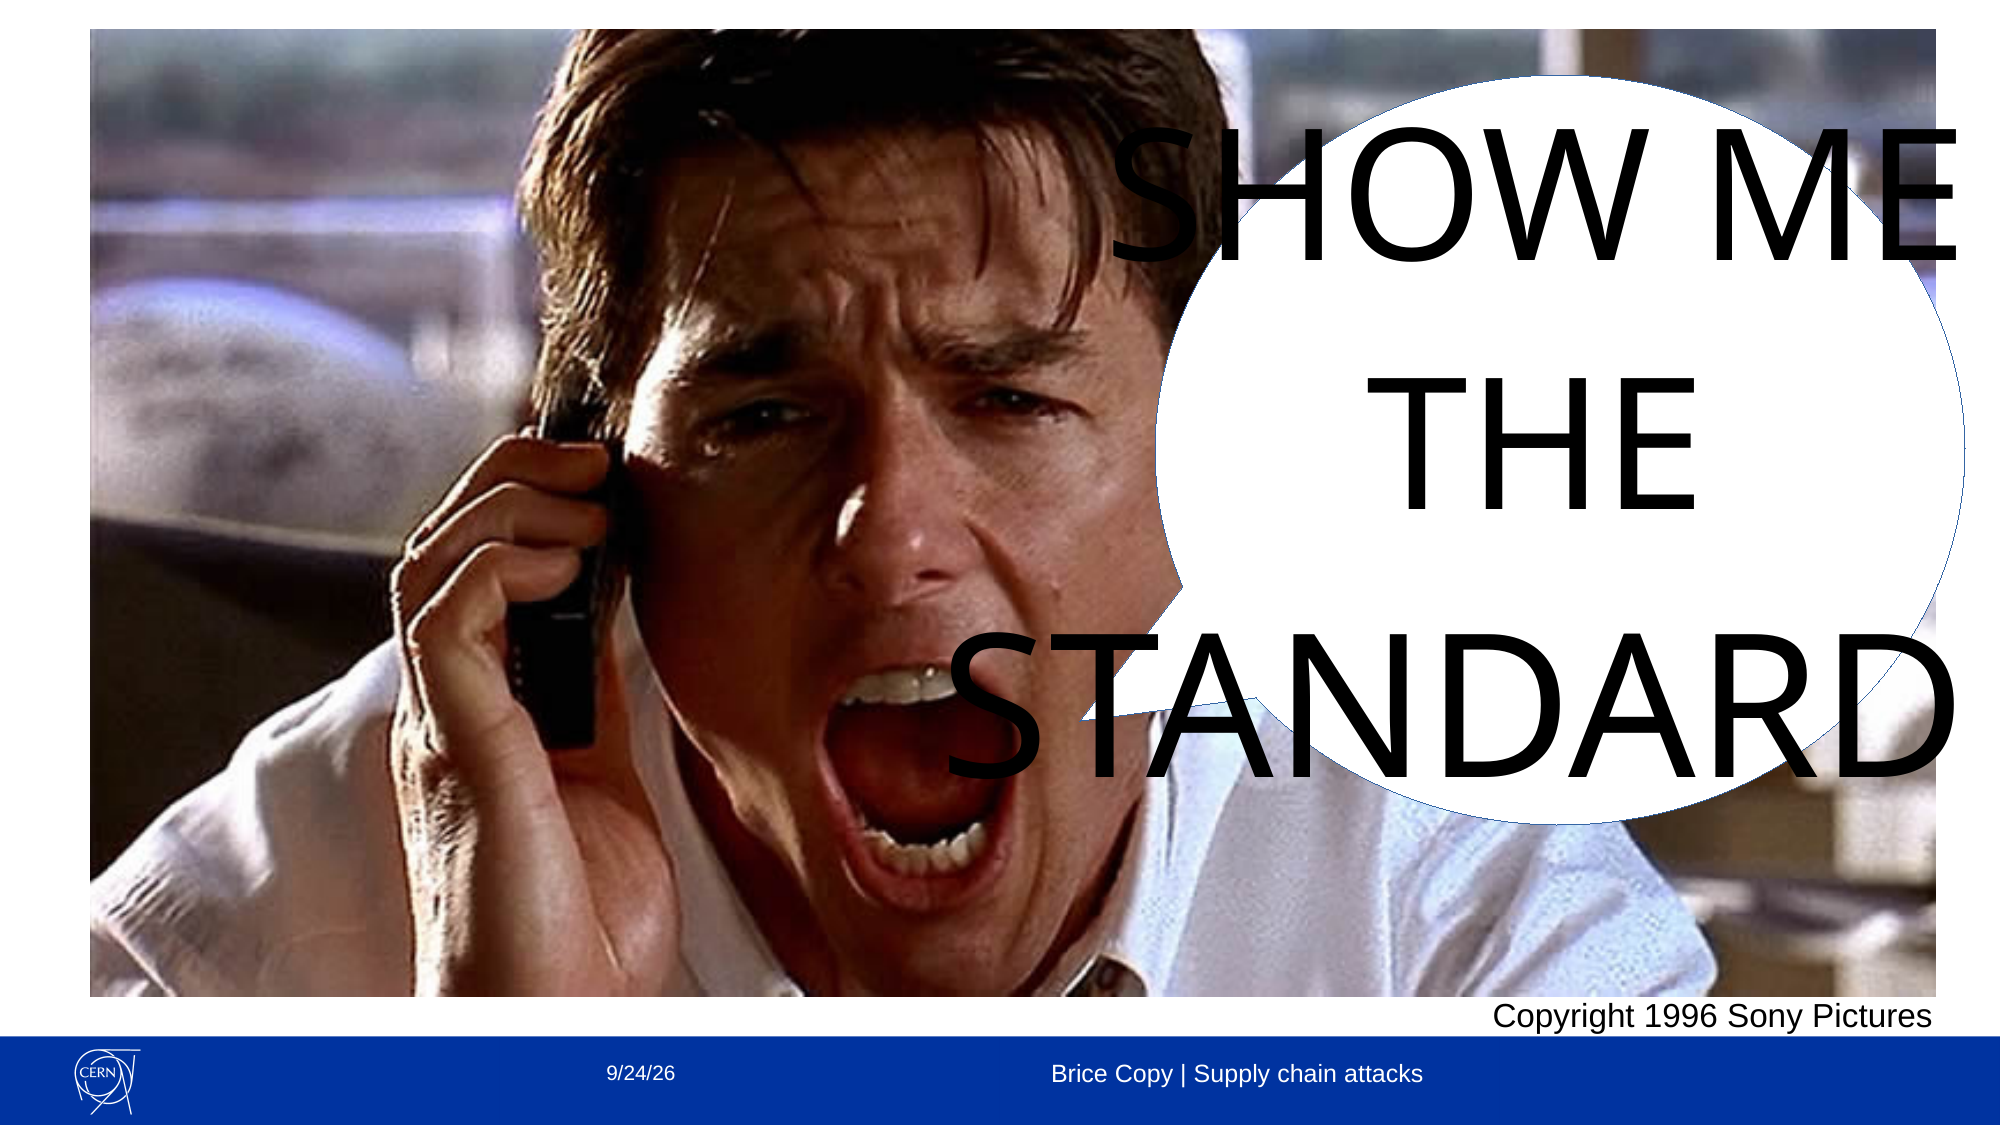

SHOW ME
THE
STANDARD !!!
Copyright 1996 Sony Pictures